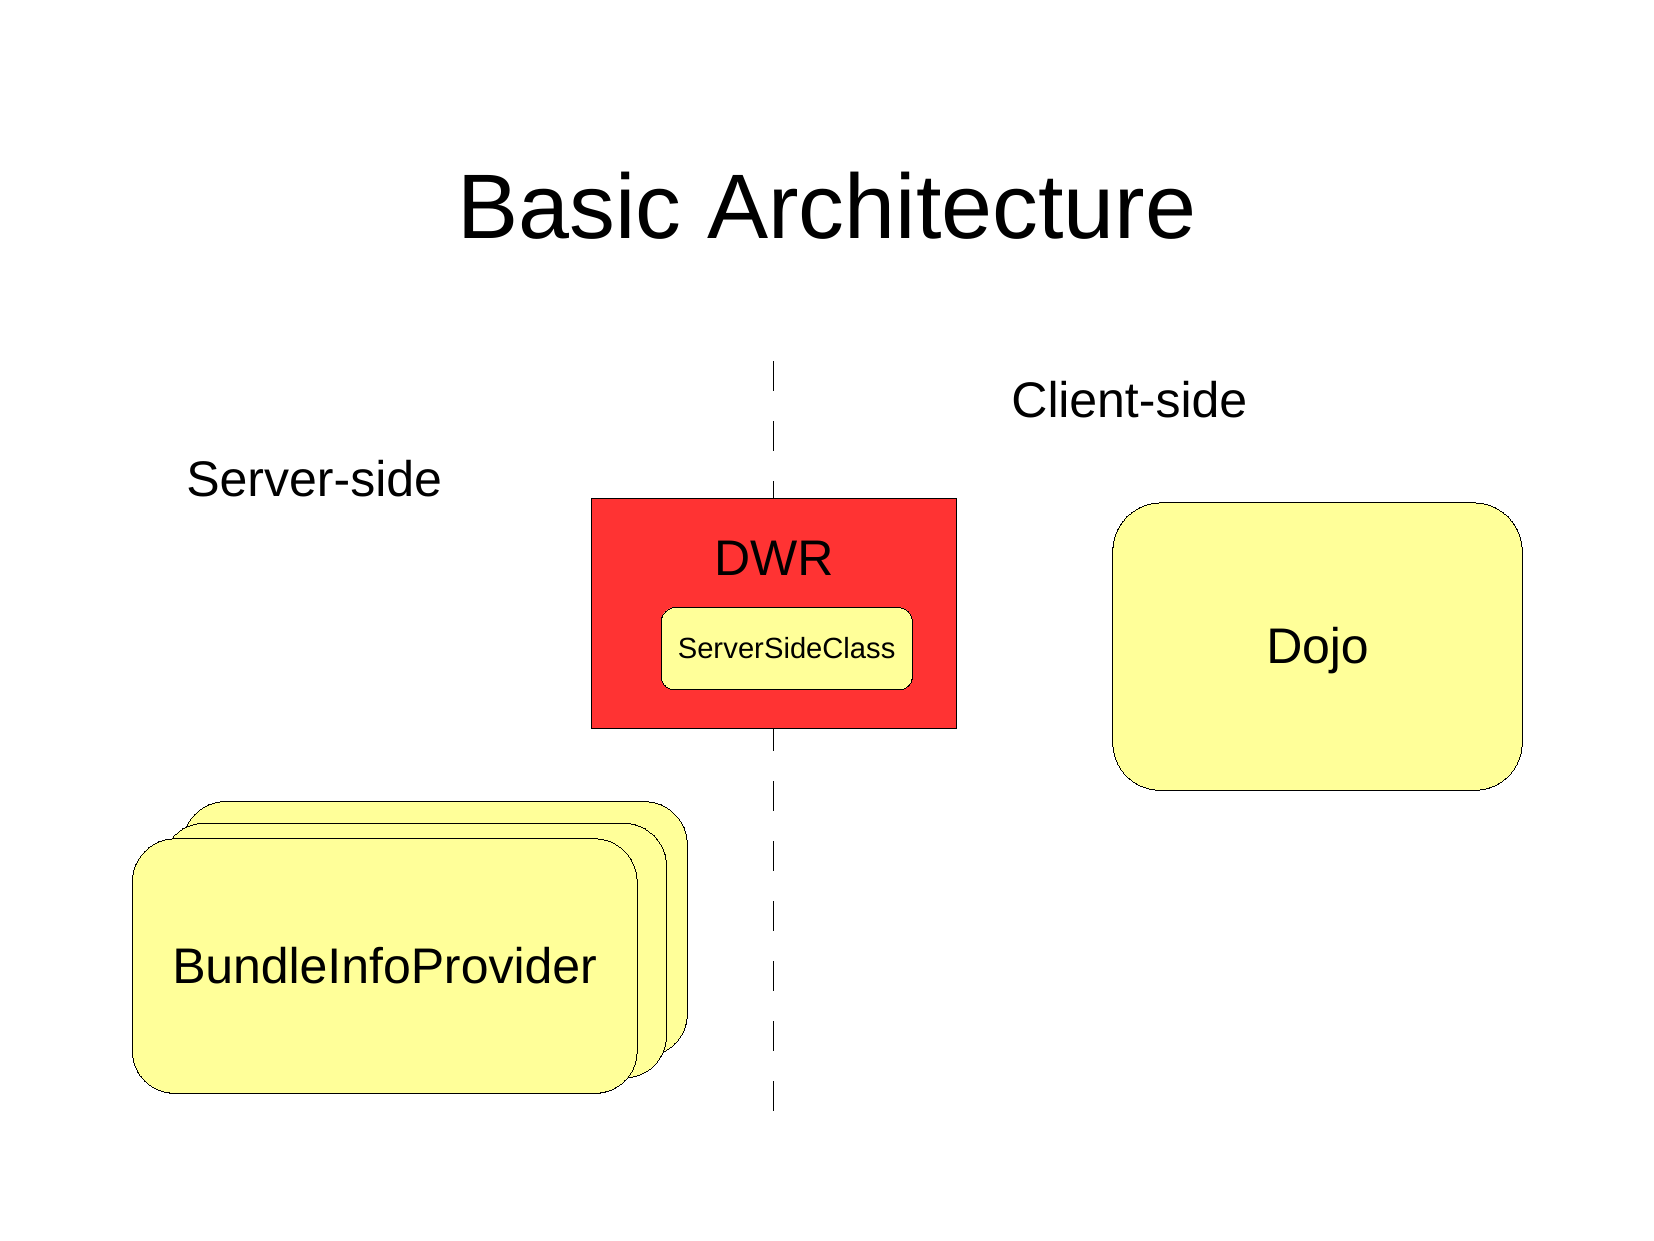

# Basic Architecture
Client-side
Server-side
DWR
Dojo
ServerSideClass
BundleInfoProvider
BundleInfoProvider
BundleInfoProvider